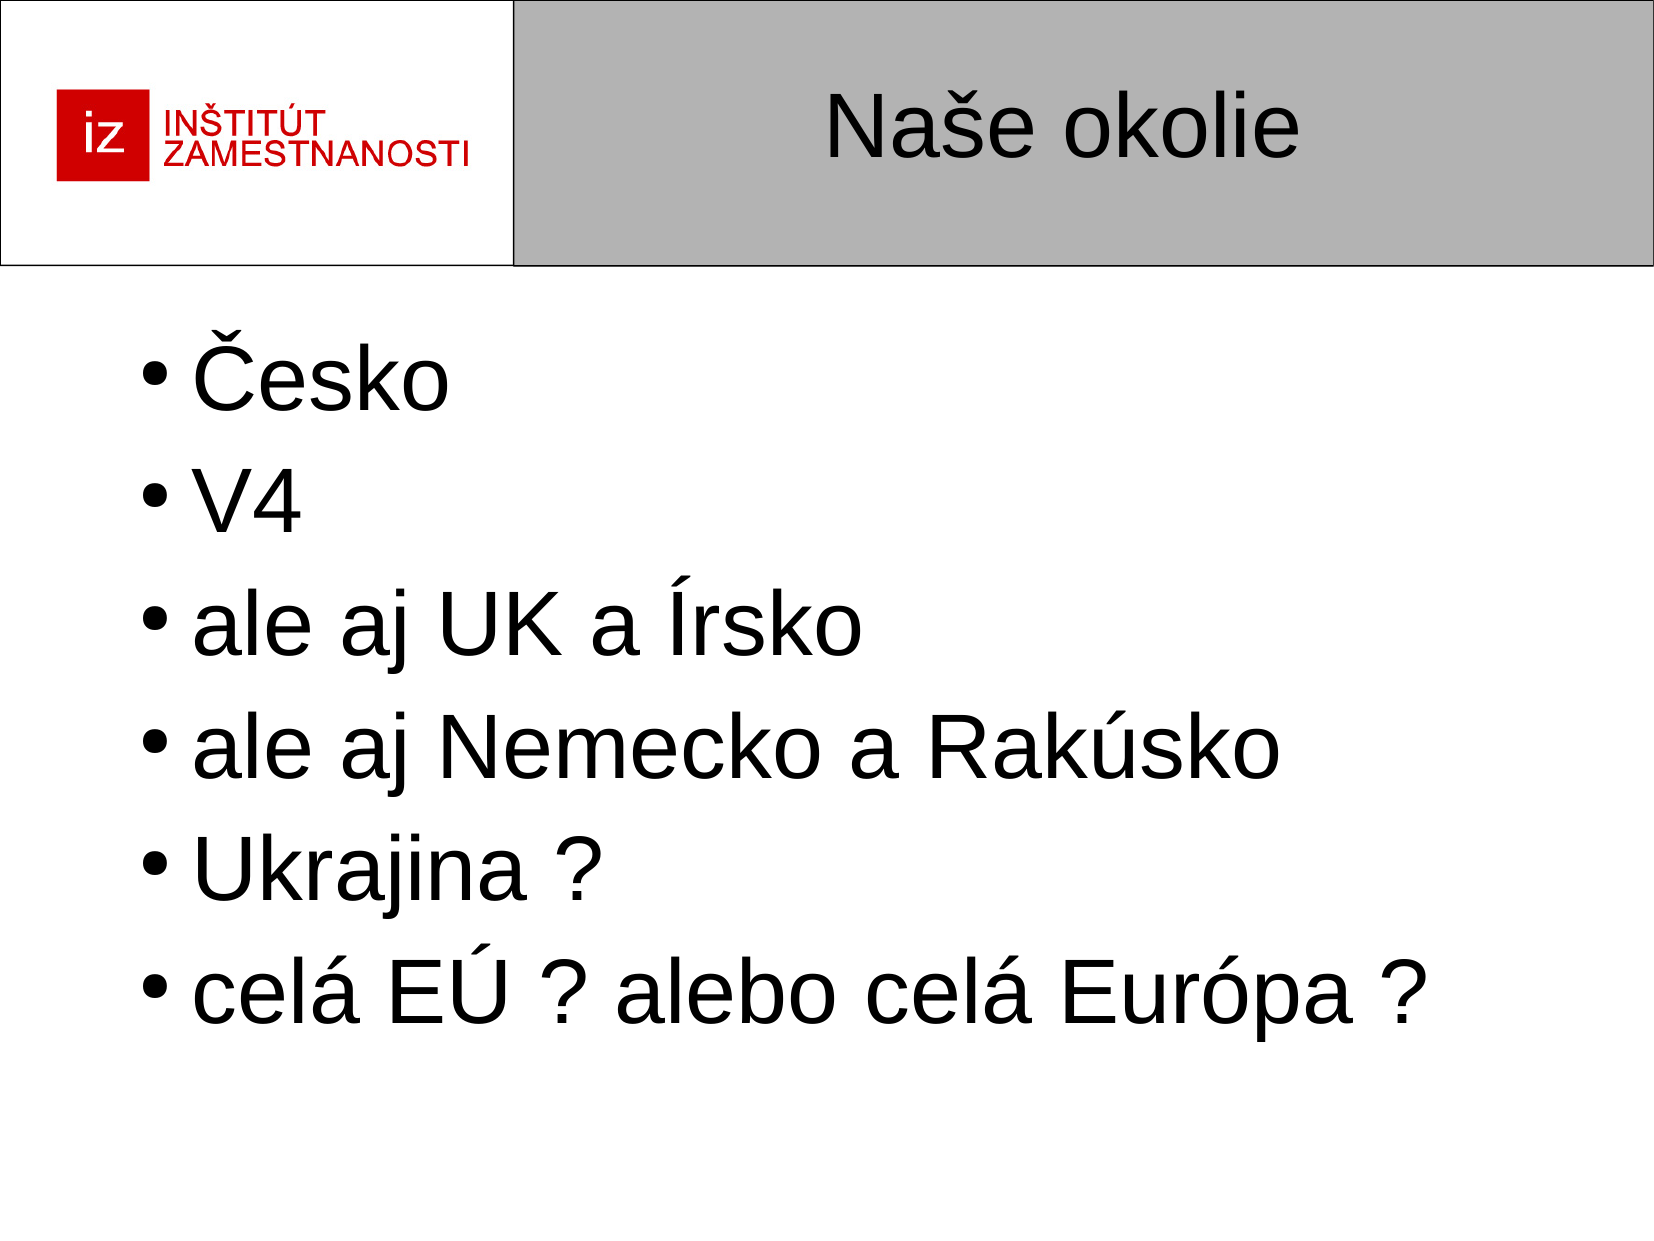

# Naše okolie
Česko
V4
ale aj UK a Írsko
ale aj Nemecko a Rakúsko
Ukrajina ?
celá EÚ ? alebo celá Európa ?